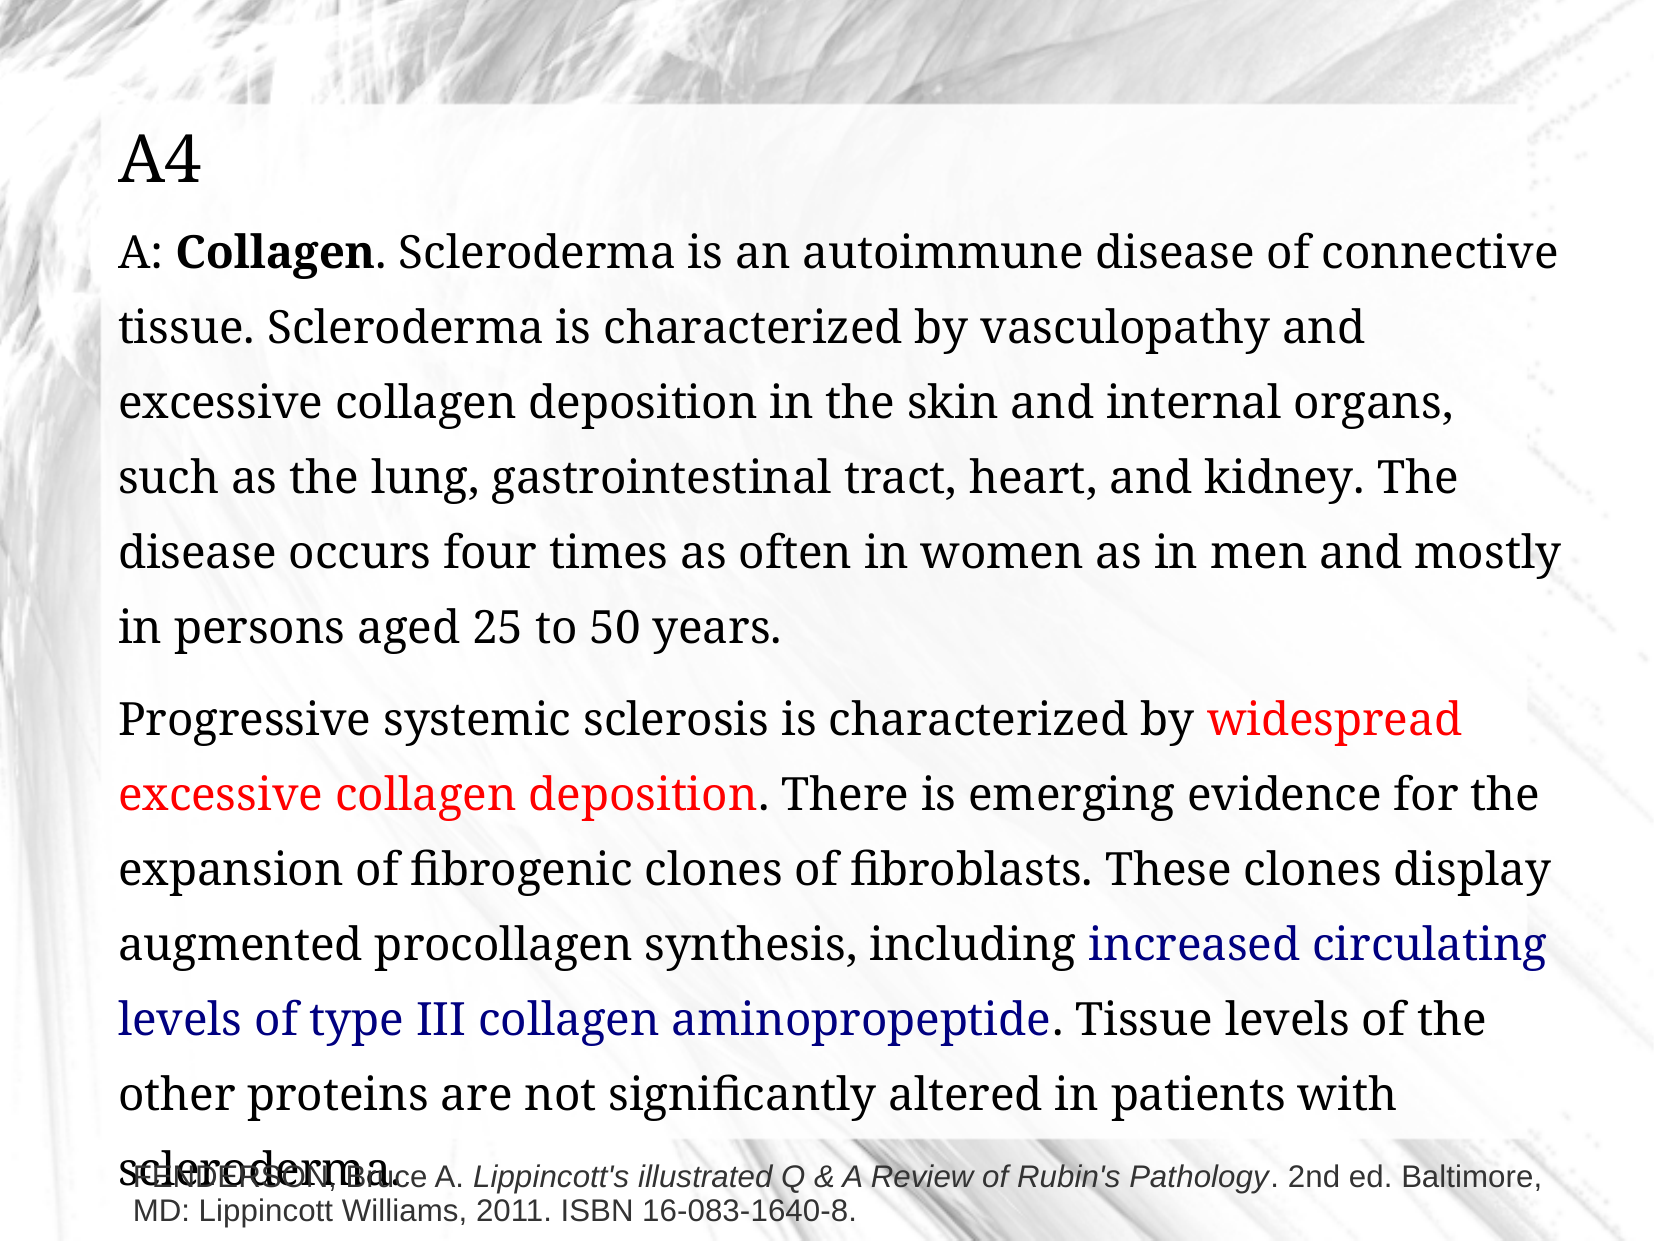

# A4
A: Collagen. Scleroderma is an autoimmune disease of connective tissue. Scleroderma is characterized by vasculopathy and excessive collagen deposition in the skin and internal organs, such as the lung, gastrointestinal tract, heart, and kidney. The disease occurs four times as often in women as in men and mostly in persons aged 25 to 50 years.
Progressive systemic sclerosis is characterized by widespread excessive collagen deposition. There is emerging evidence for the expansion of fibrogenic clones of fibroblasts. These clones display augmented procollagen synthesis, including increased circulating levels of type III collagen aminopropeptide. Tissue levels of the other proteins are not significantly altered in patients with scleroderma.
Diagnosis: Scleroderma
FENDERSON, Bruce A. Lippincott's illustrated Q & A Review of Rubin's Pathology. 2nd ed. Baltimore, MD: Lippincott Williams, 2011. ISBN 16-083-1640-8.